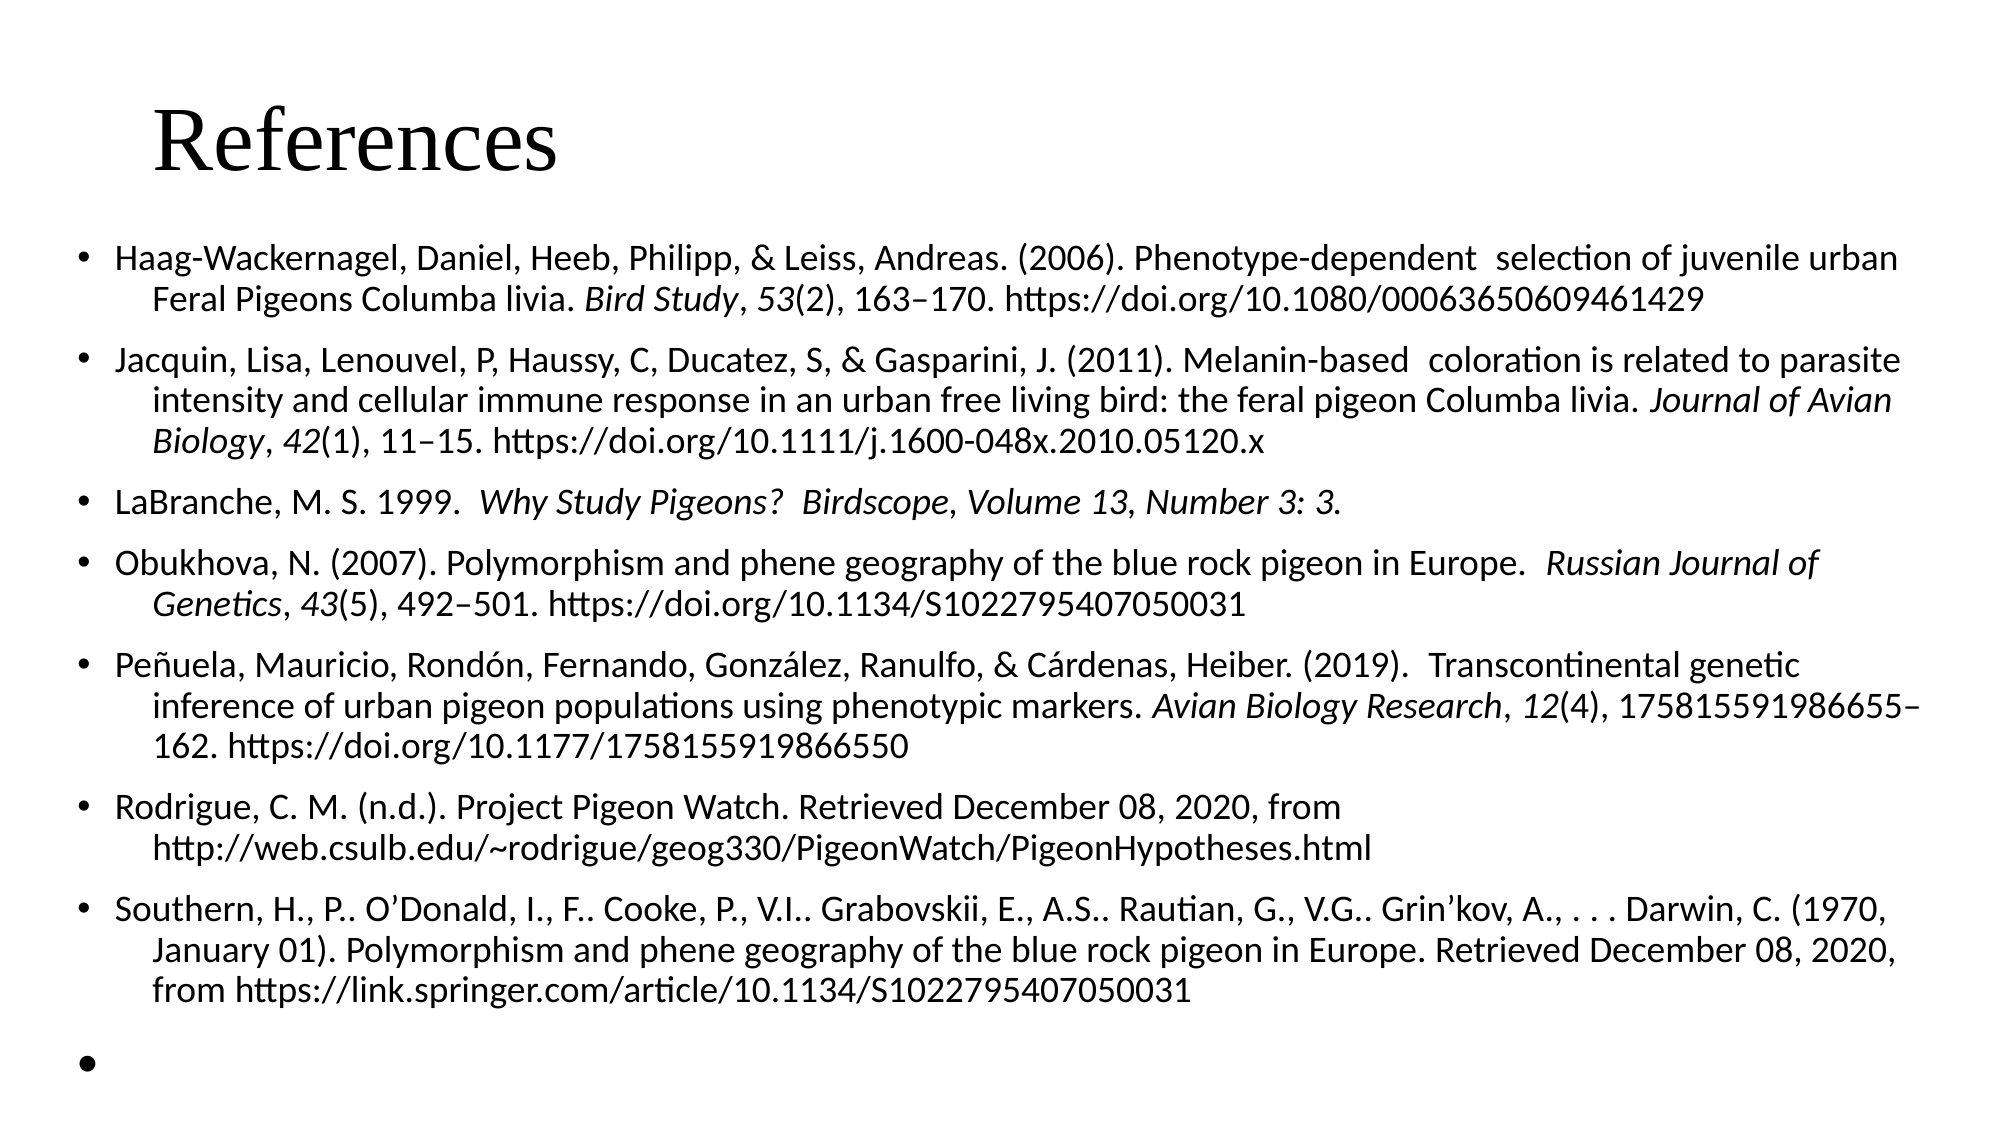

# References
Haag-Wackernagel, Daniel, Heeb, Philipp, & Leiss, Andreas. (2006). Phenotype-dependent  selection of juvenile urban Feral Pigeons Columba livia. Bird Study, 53(2), 163–170. https://doi.org/10.1080/00063650609461429
Jacquin, Lisa, Lenouvel, P, Haussy, C, Ducatez, S, & Gasparini, J. (2011). Melanin-based  coloration is related to parasite intensity and cellular immune response in an urban free living bird: the feral pigeon Columba livia. Journal of Avian Biology, 42(1), 11–15. https://doi.org/10.1111/j.1600-048x.2010.05120.x
LaBranche, M. S. 1999.  Why Study Pigeons?  Birdscope, Volume 13, Number 3: 3.
Obukhova, N. (2007). Polymorphism and phene geography of the blue rock pigeon in Europe.  Russian Journal of Genetics, 43(5), 492–501. https://doi.org/10.1134/S1022795407050031
Peñuela, Mauricio, Rondón, Fernando, González, Ranulfo, & Cárdenas, Heiber. (2019).  Transcontinental genetic inference of urban pigeon populations using phenotypic markers. Avian Biology Research, 12(4), 175815591986655–162. https://doi.org/10.1177/1758155919866550
Rodrigue, C. M. (n.d.). Project Pigeon Watch. Retrieved December 08, 2020, from http://web.csulb.edu/~rodrigue/geog330/PigeonWatch/PigeonHypotheses.html
Southern, H., P.. O’Donald, I., F.. Cooke, P., V.I.. Grabovskii, E., A.S.. Rautian, G., V.G.. Grin’kov, A., . . . Darwin, C. (1970, January 01). Polymorphism and phene geography of the blue rock pigeon in Europe. Retrieved December 08, 2020, from https://link.springer.com/article/10.1134/S1022795407050031